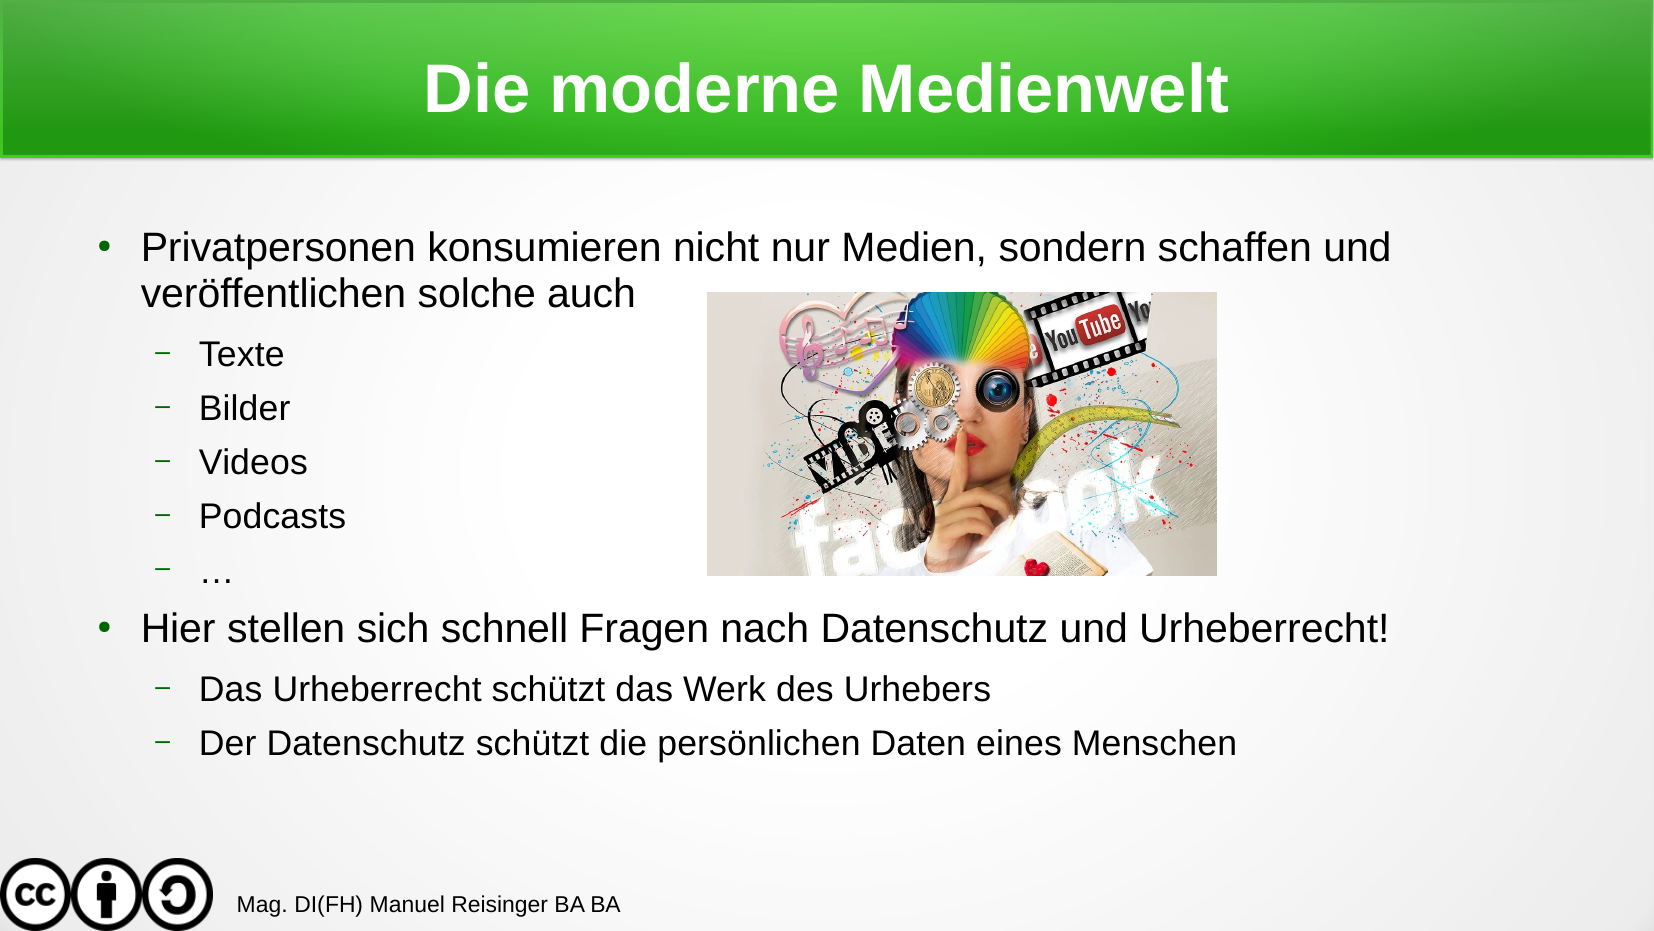

# Die moderne Medienwelt
Privatpersonen konsumieren nicht nur Medien, sondern schaffen und veröffentlichen solche auch
Texte
Bilder
Videos
Podcasts
…
Hier stellen sich schnell Fragen nach Datenschutz und Urheberrecht!
Das Urheberrecht schützt das Werk des Urhebers
Der Datenschutz schützt die persönlichen Daten eines Menschen